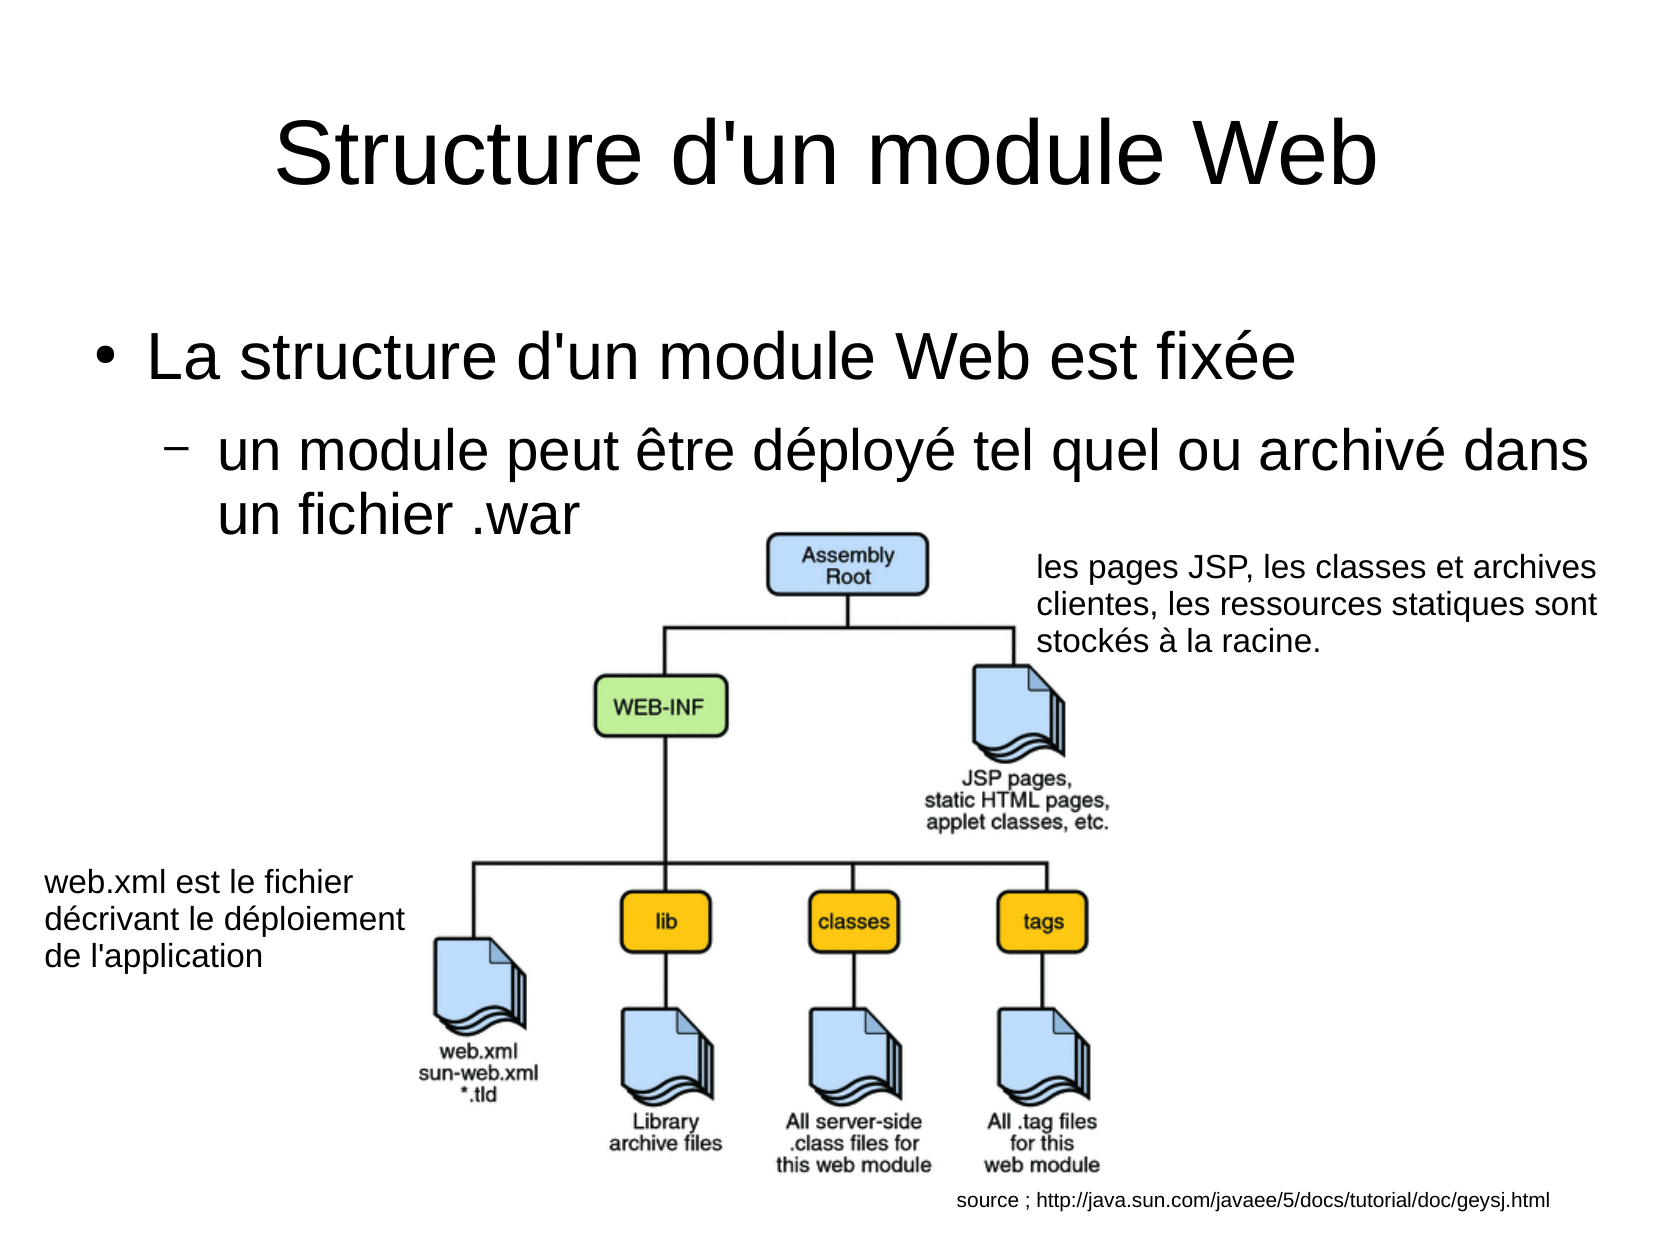

# Structure d'un module Web
La structure d'un module Web est fixée
un module peut être déployé tel quel ou archivé dans un fichier .war
les pages JSP, les classes et archives
clientes, les ressources statiques sont
stockés à la racine.
web.xml est le fichier
décrivant le déploiement
de l'application
source ; http://java.sun.com/javaee/5/docs/tutorial/doc/geysj.html